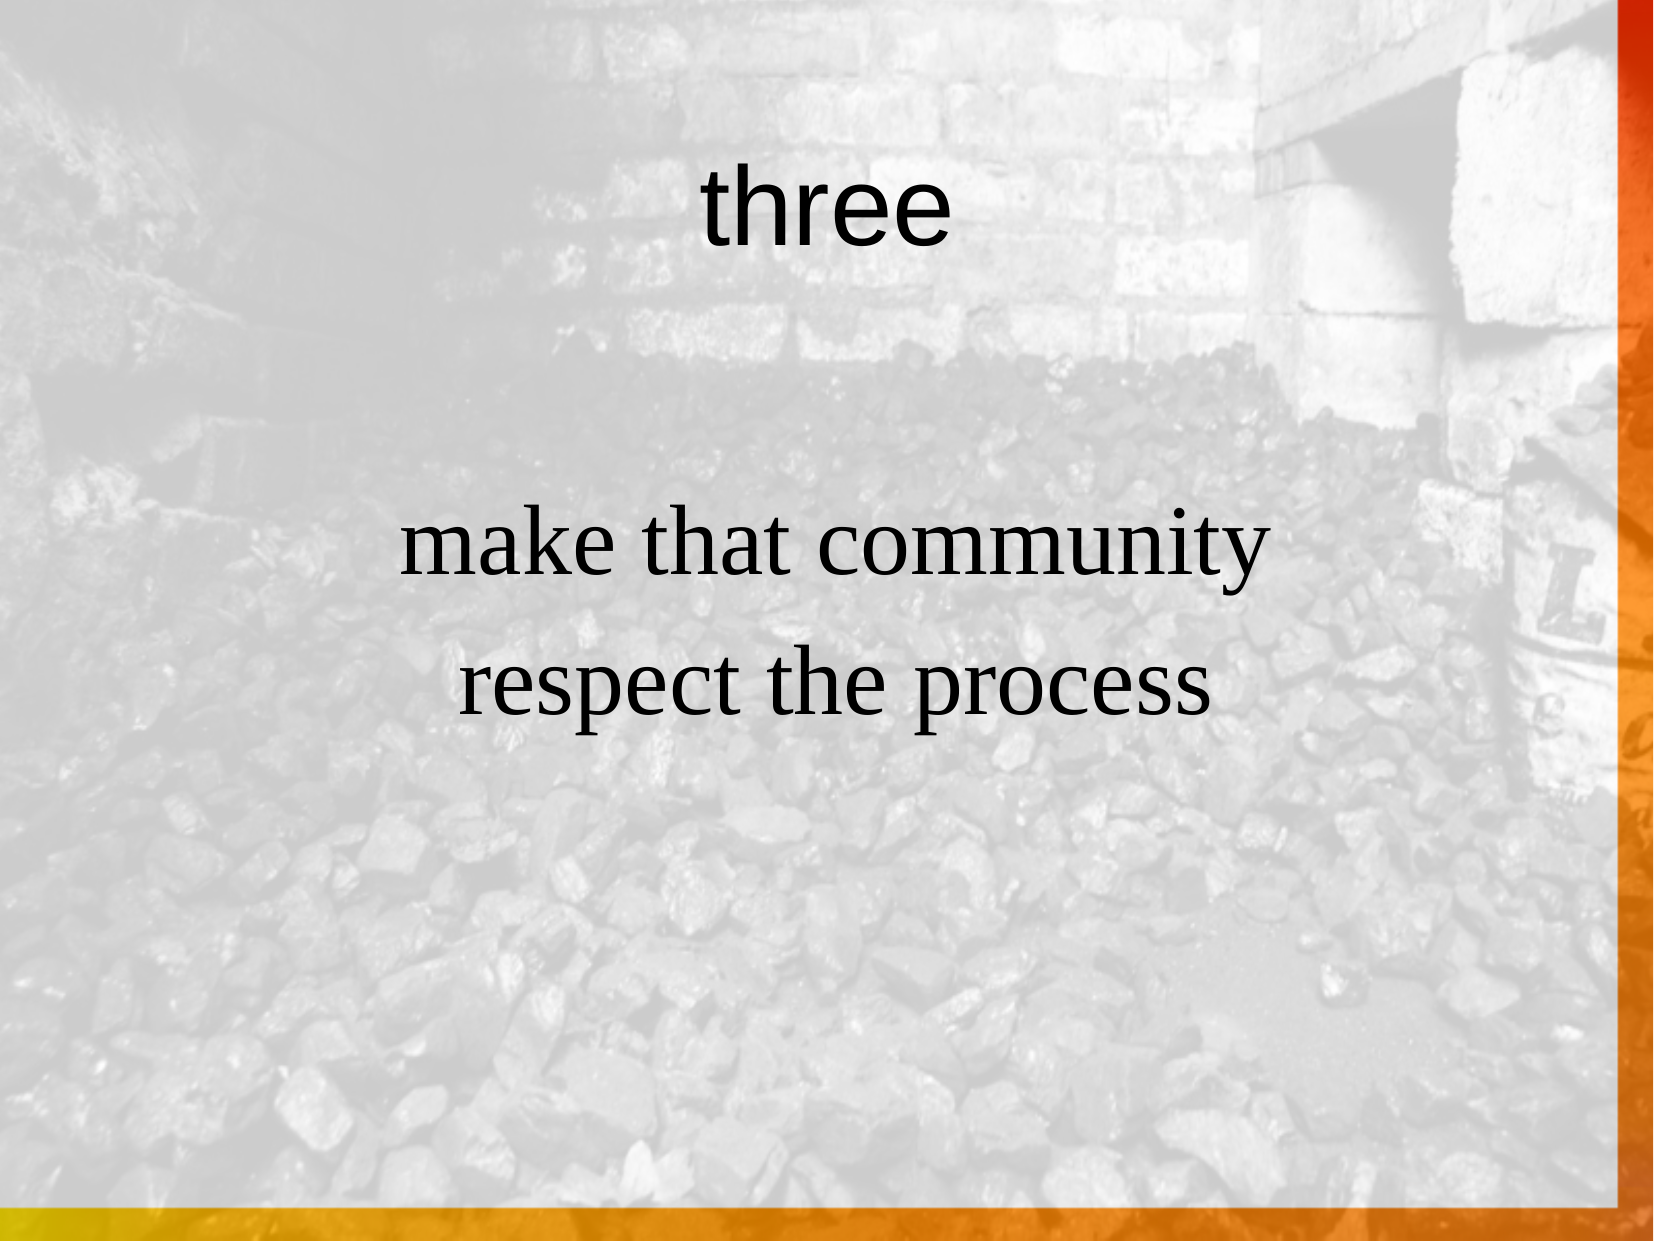

three
# make that community
respect the process